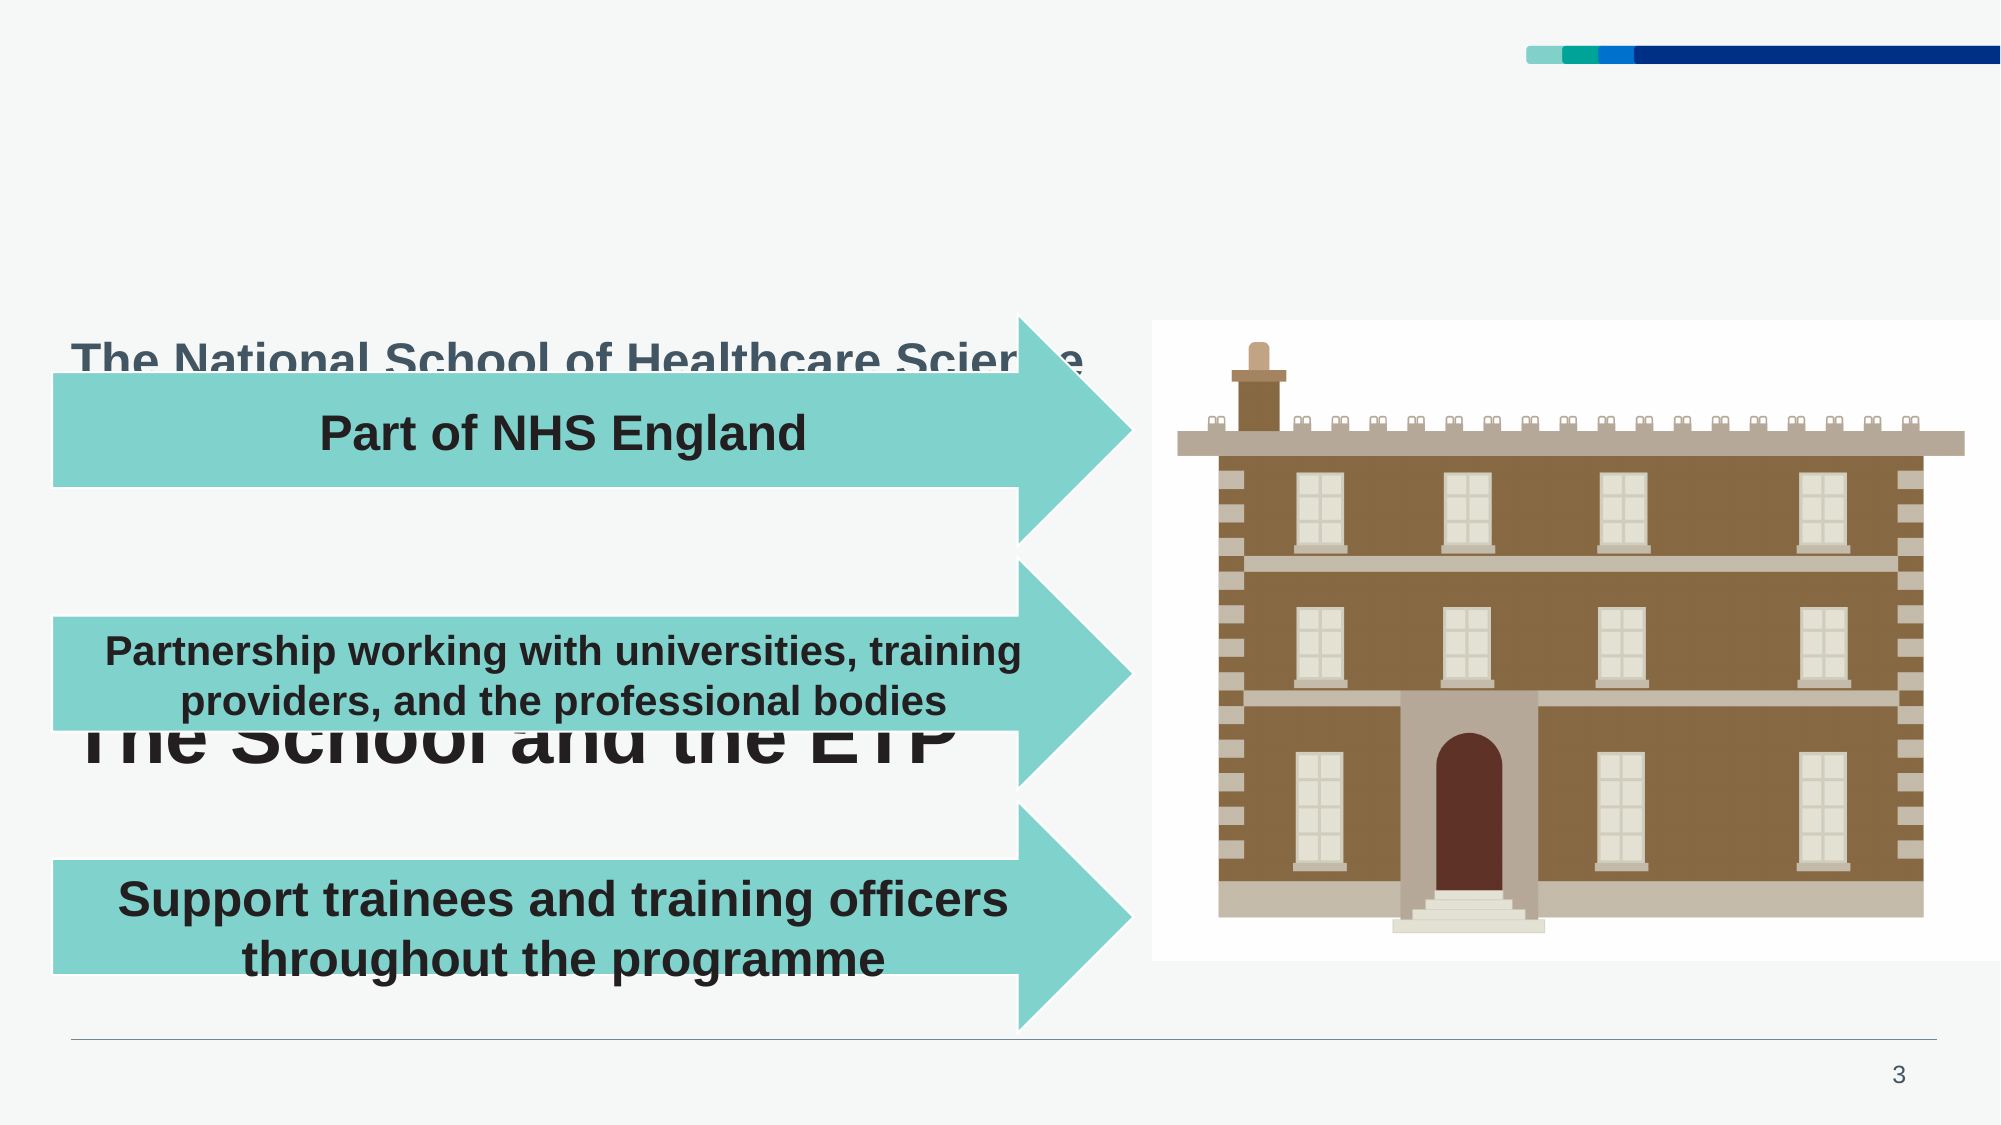

Part of NHS England
# The National School of Healthcare Science
The School and the ETP
Partnership working with universities, training providers, and the professional bodies
Support trainees and training officers throughout the programme